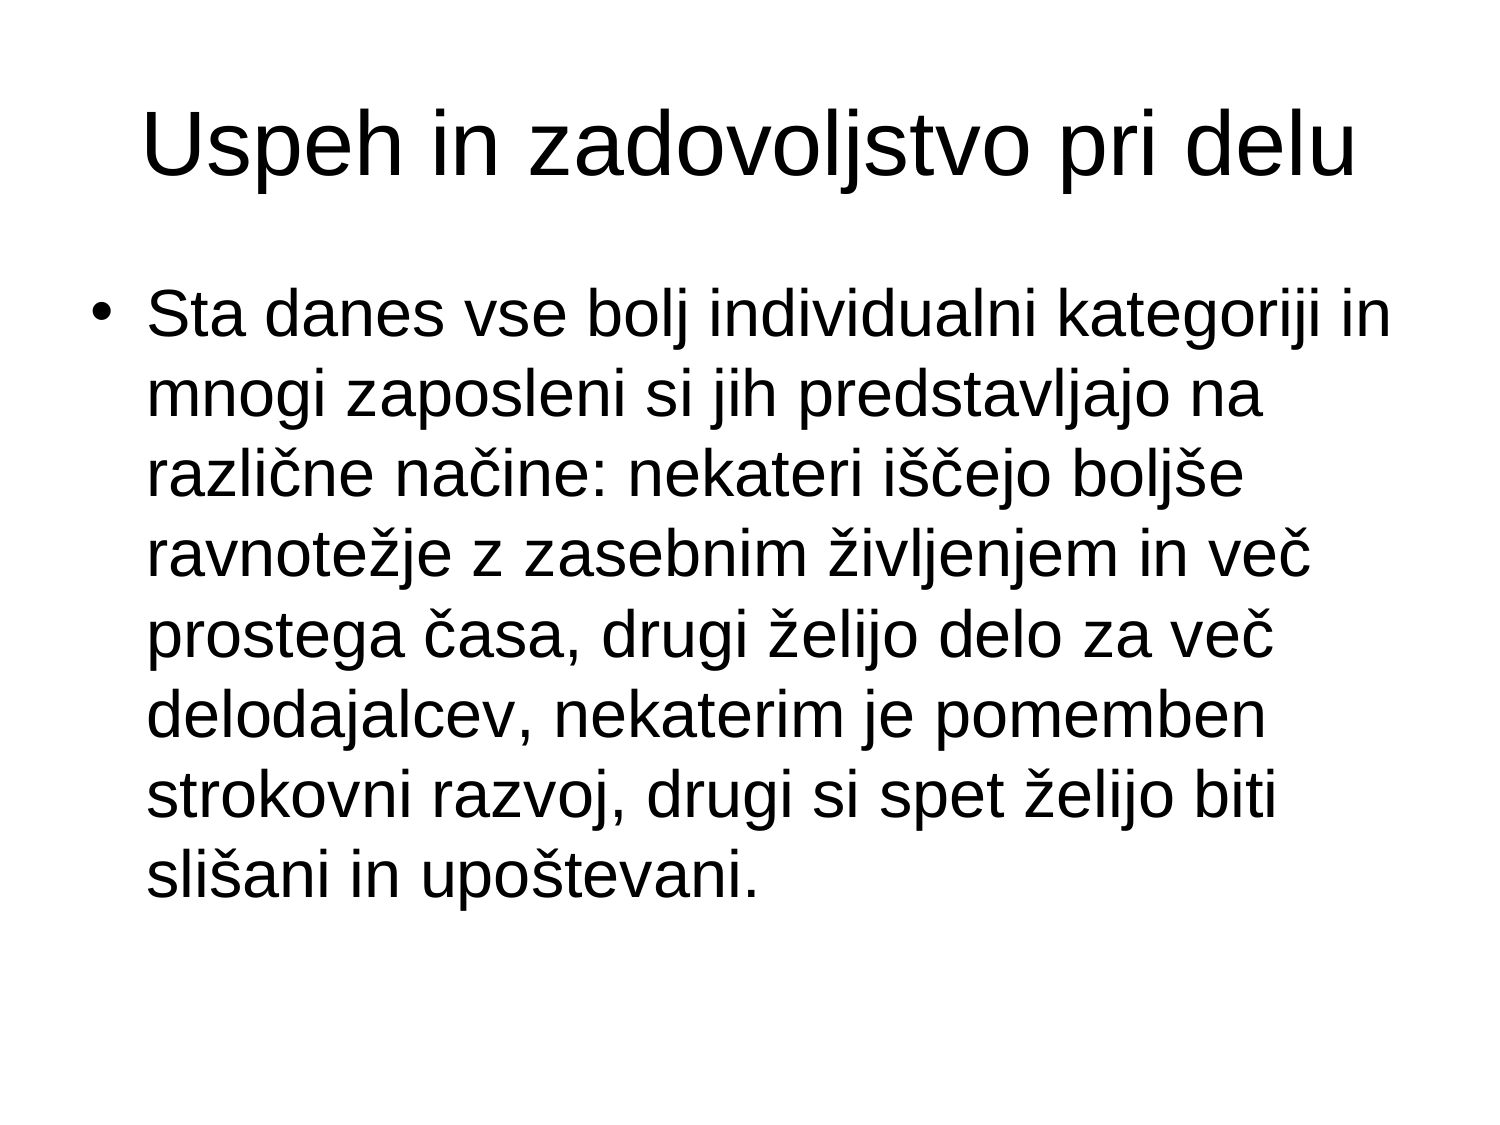

# Uspeh in zadovoljstvo pri delu
Sta danes vse bolj individualni kategoriji in mnogi zaposleni si jih predstavljajo na različne načine: nekateri iščejo boljše ravnotežje z zasebnim življenjem in več prostega časa, drugi želijo delo za več delodajalcev, nekaterim je pomemben strokovni razvoj, drugi si spet želijo biti slišani in upoštevani.